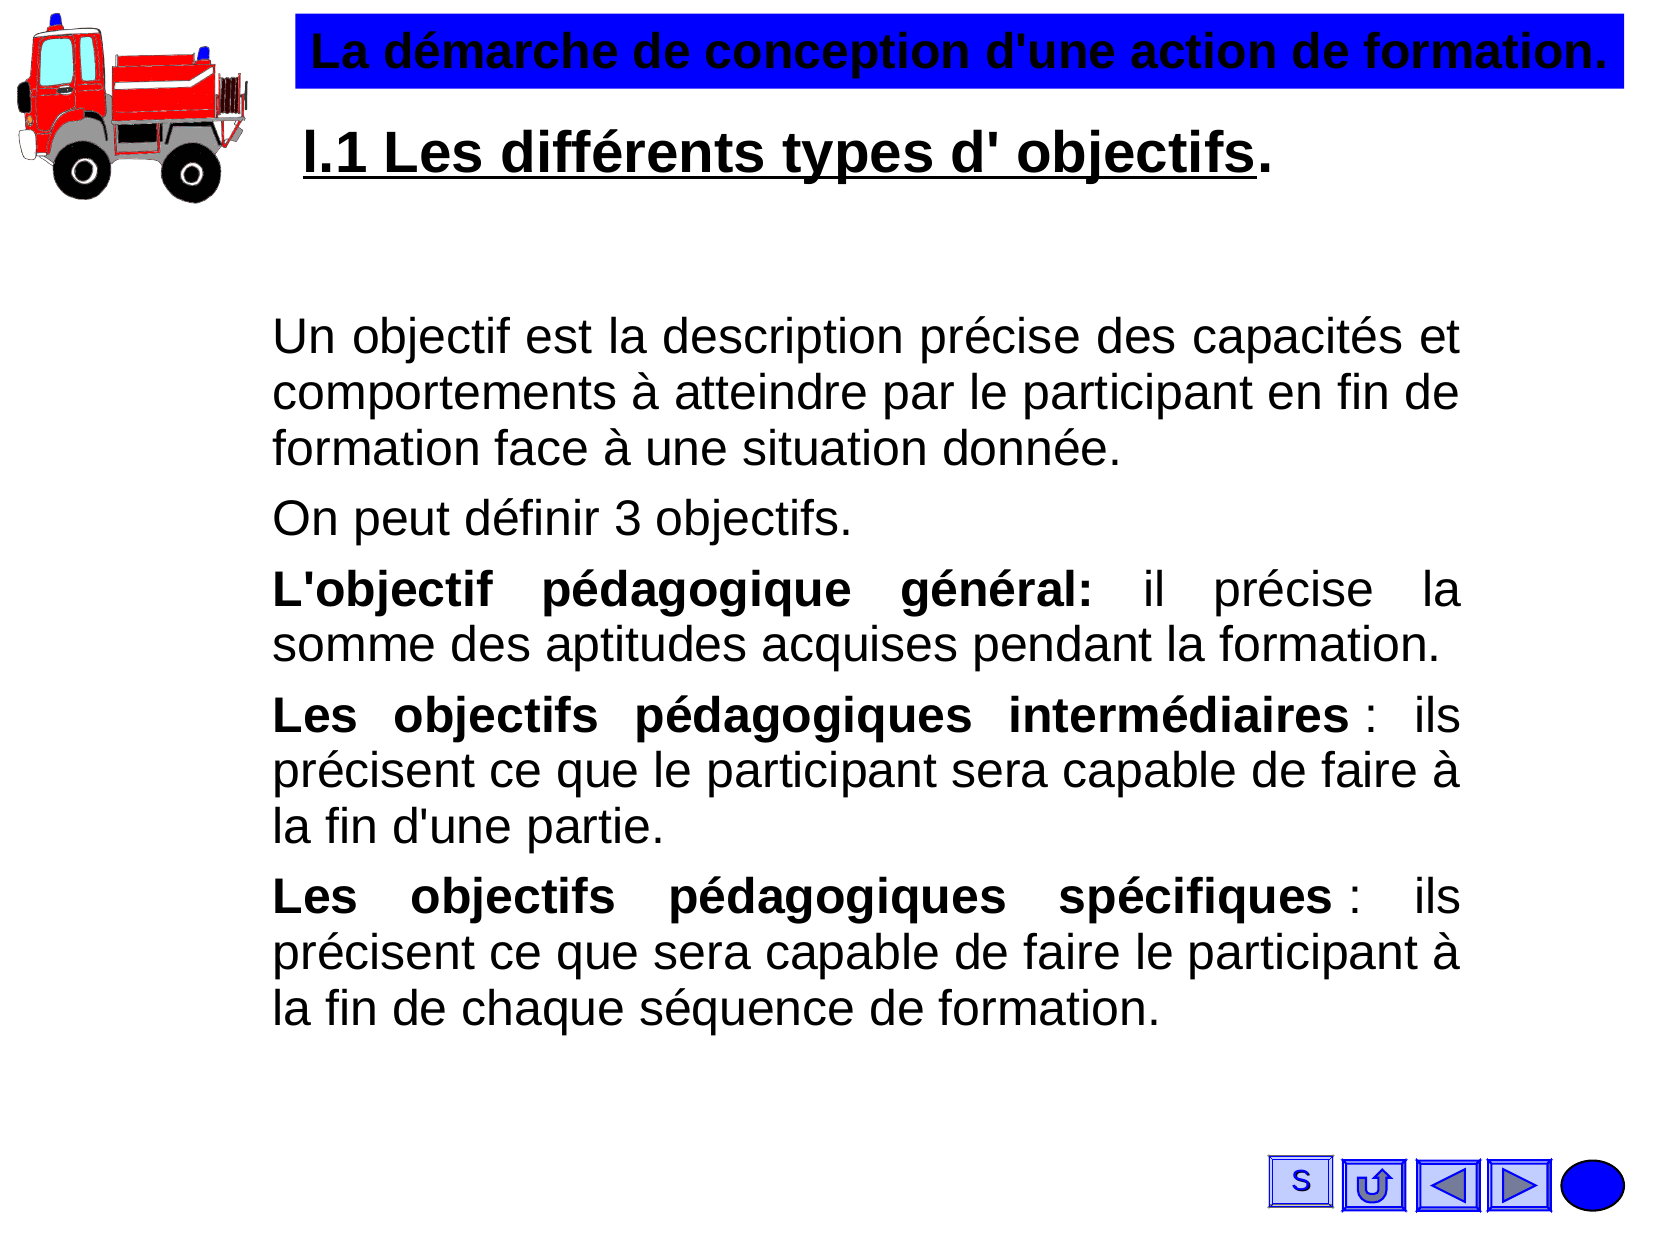

La démarche de conception d'une action de formation.
l.1 Les différents types d' objectifs.
# Un objectif est la description précise des capacités et comportements à atteindre par le participant en fin de formation face à une situation donnée.
On peut définir 3 objectifs.
L'objectif pédagogique général: il précise la somme des aptitudes acquises pendant la formation.
Les objectifs pédagogiques intermédiaires : ils précisent ce que le participant sera capable de faire à la fin d'une partie.
Les objectifs pédagogiques spécifiques : ils précisent ce que sera capable de faire le participant à la fin de chaque séquence de formation.